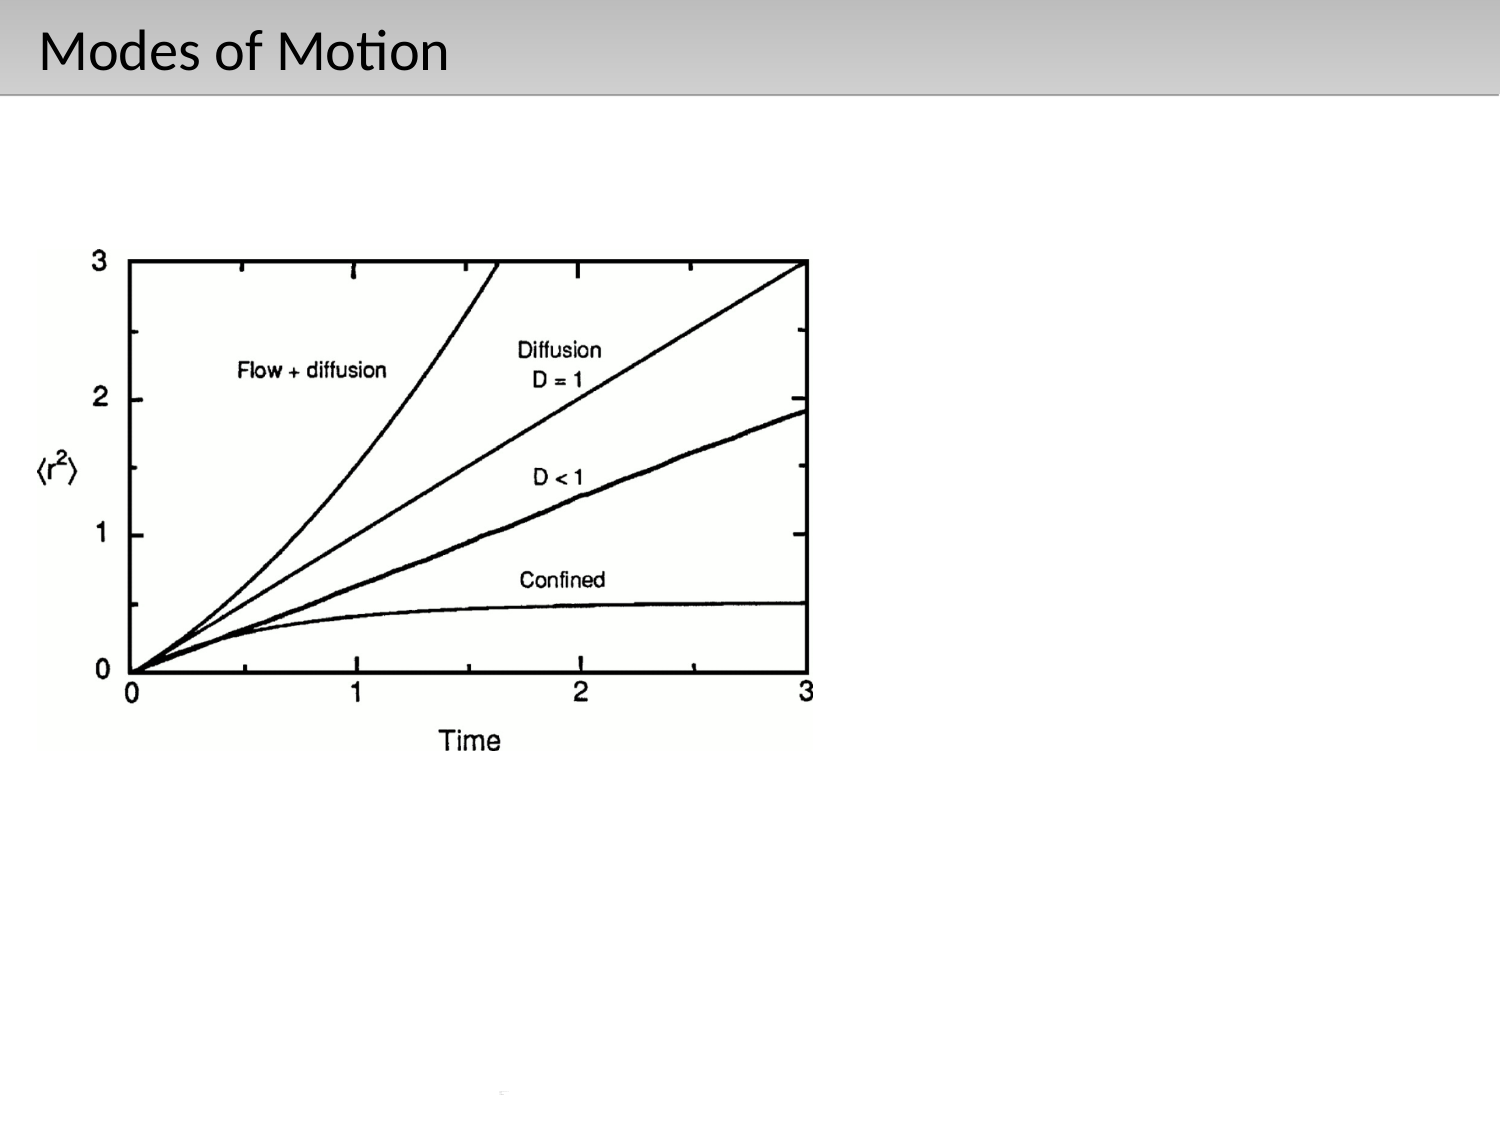

# Modes of Motion
SPT can resolve modes of motion of individual molecules, and a major result of the technique is that motion in the membrane is not limited to pure diffusion.
The mean-square displacement r2 as a function of time t for simultaneous diffusion and flow, pure diffusion, diffusion in the presence of obstacles, and confined motion.
By checking MSD we can easily classify the modes of motion
Several modes of motion have been observed:
immobile,
directed,
 confined,
 tethered,
normal diffusion,
 and anomalous diffusion